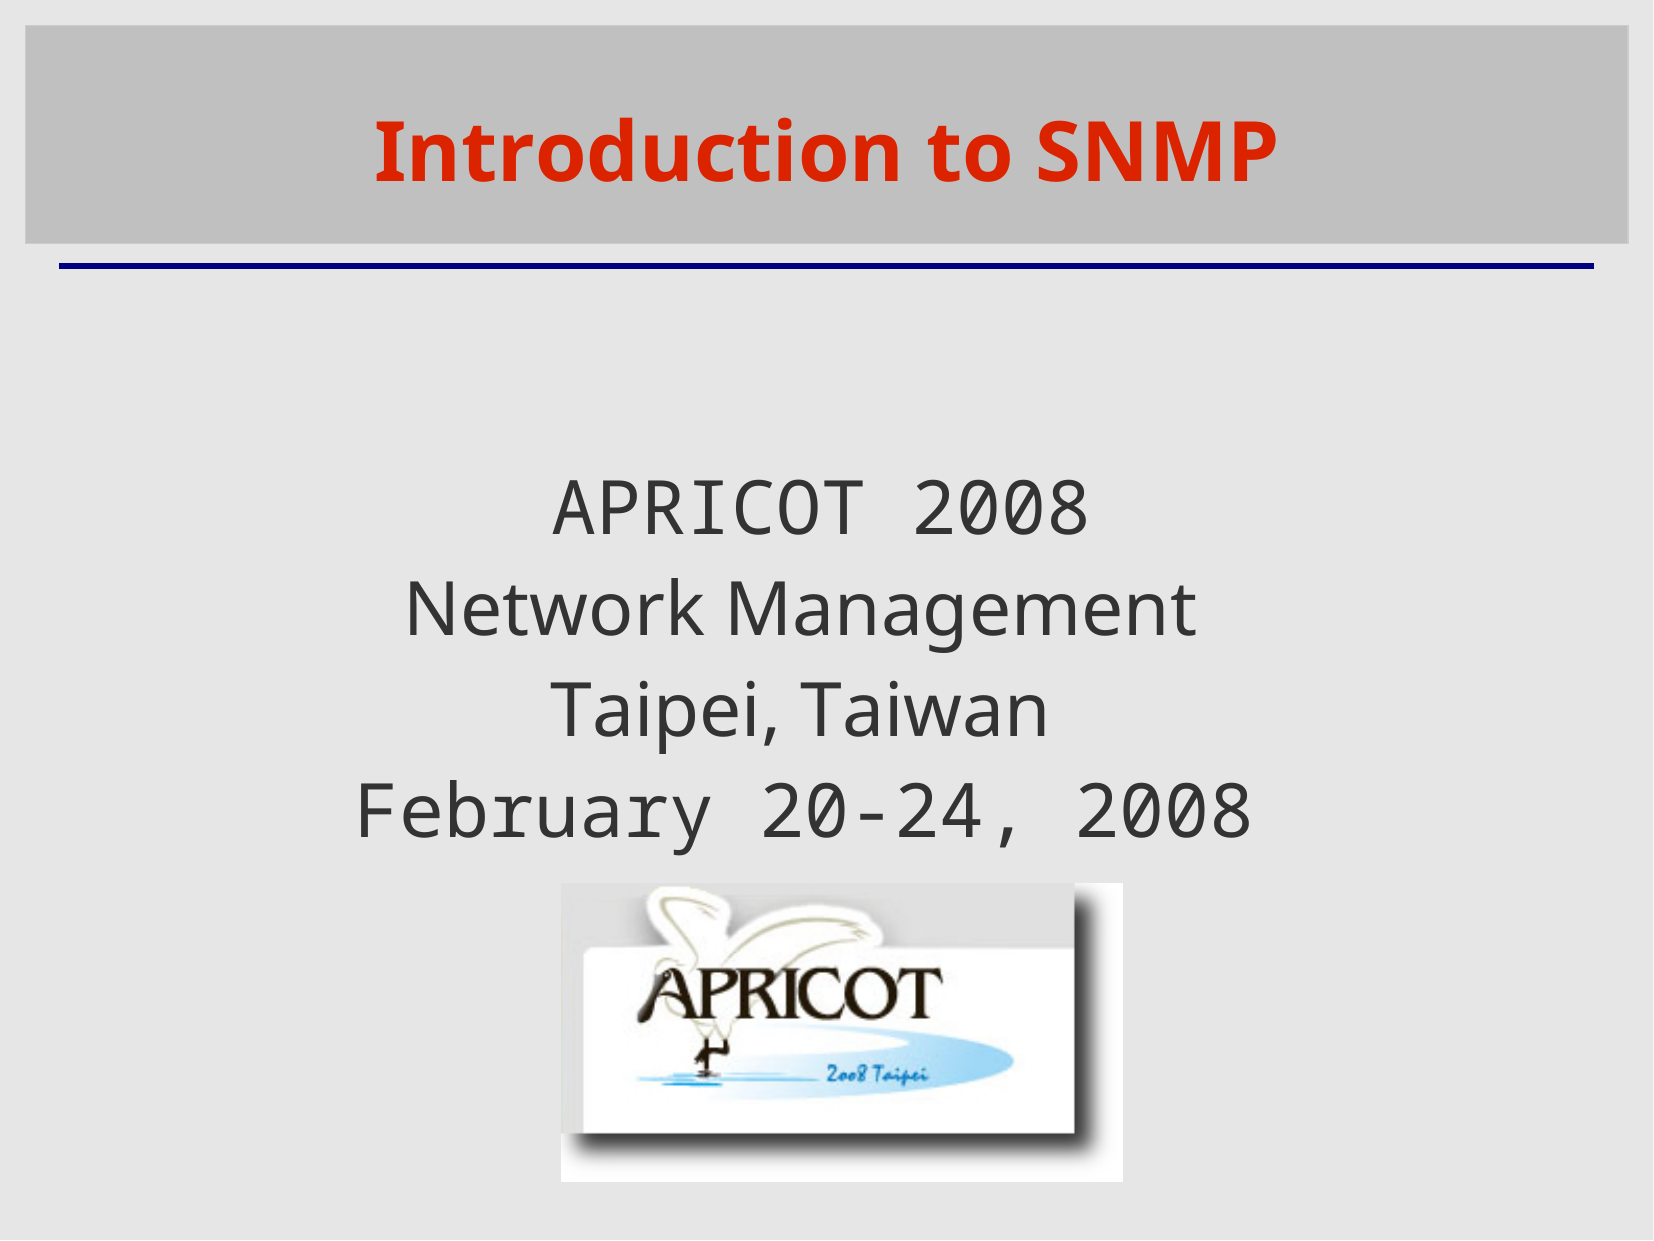

Introduction to SNMP
# APRICOT 2008
Network Management
Taipei, Taiwan
February 20-24, 2008